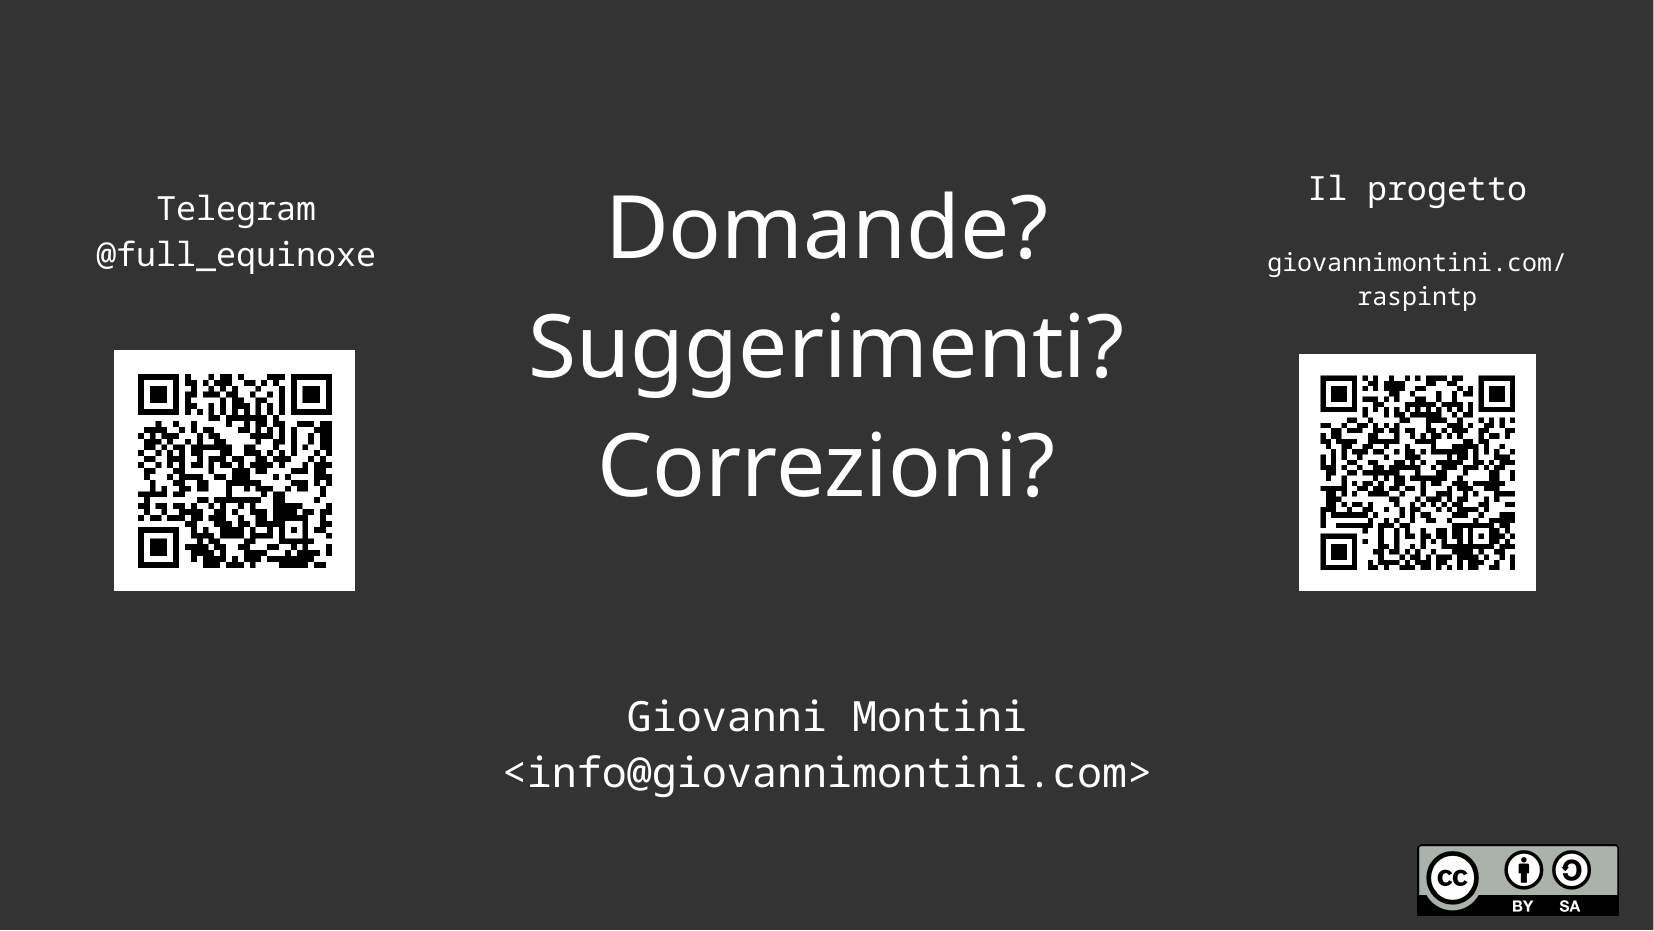

Domande?
Suggerimenti?
Correzioni?
Il progetto
giovannimontini.com/raspintp
Telegram
@full_equinoxe
Giovanni Montini
<info@giovannimontini.com>